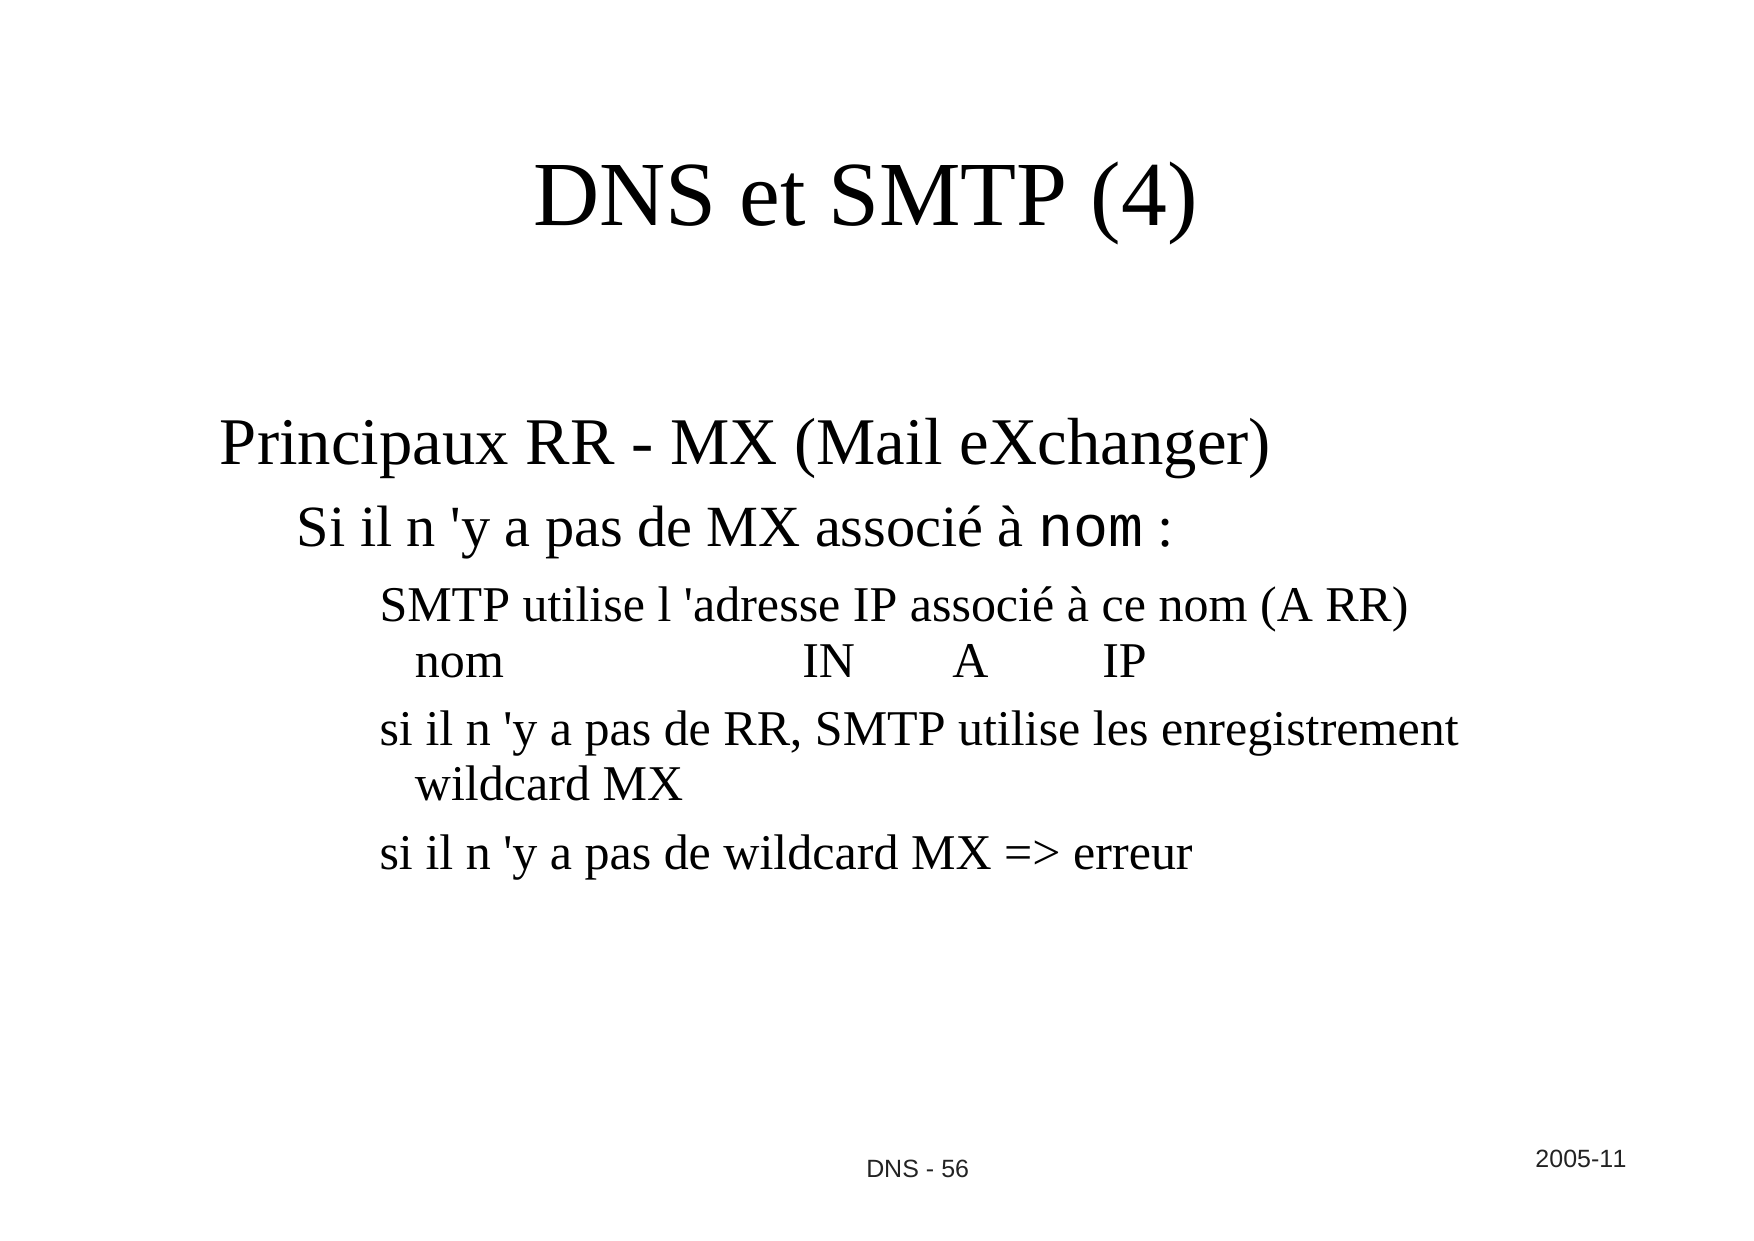

# DNS et SMTP (4)
Principaux RR - MX (Mail eXchanger)
Si il n 'y a pas de MX associé à nom :
SMTP utilise l 'adresse IP associé à ce nom (A RR)
nom		IN	A	IP
si il n 'y a pas de RR, SMTP utilise les enregistrement wildcard MX
si il n 'y a pas de wildcard MX => erreur